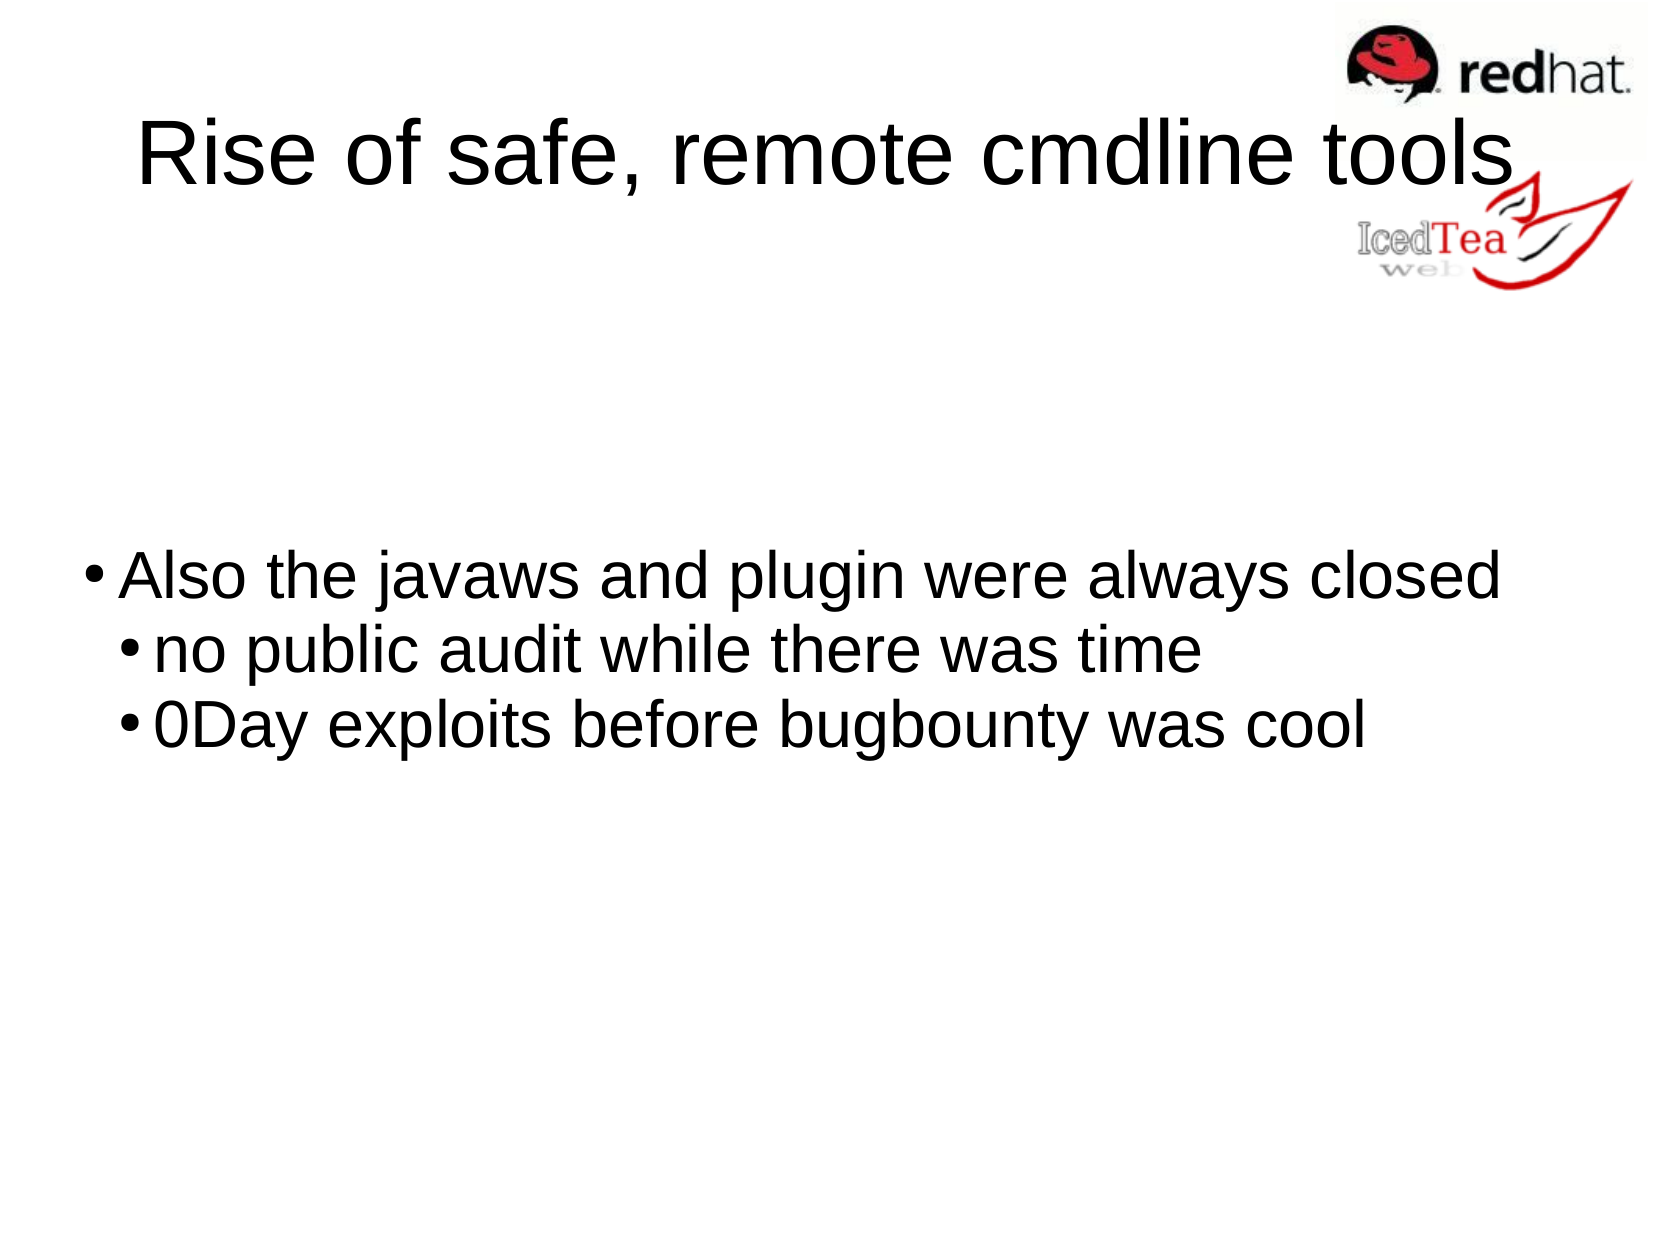

Rise of safe, remote cmdline tools
# Also the javaws and plugin were always closed
no public audit while there was time
0Day exploits before bugbounty was cool